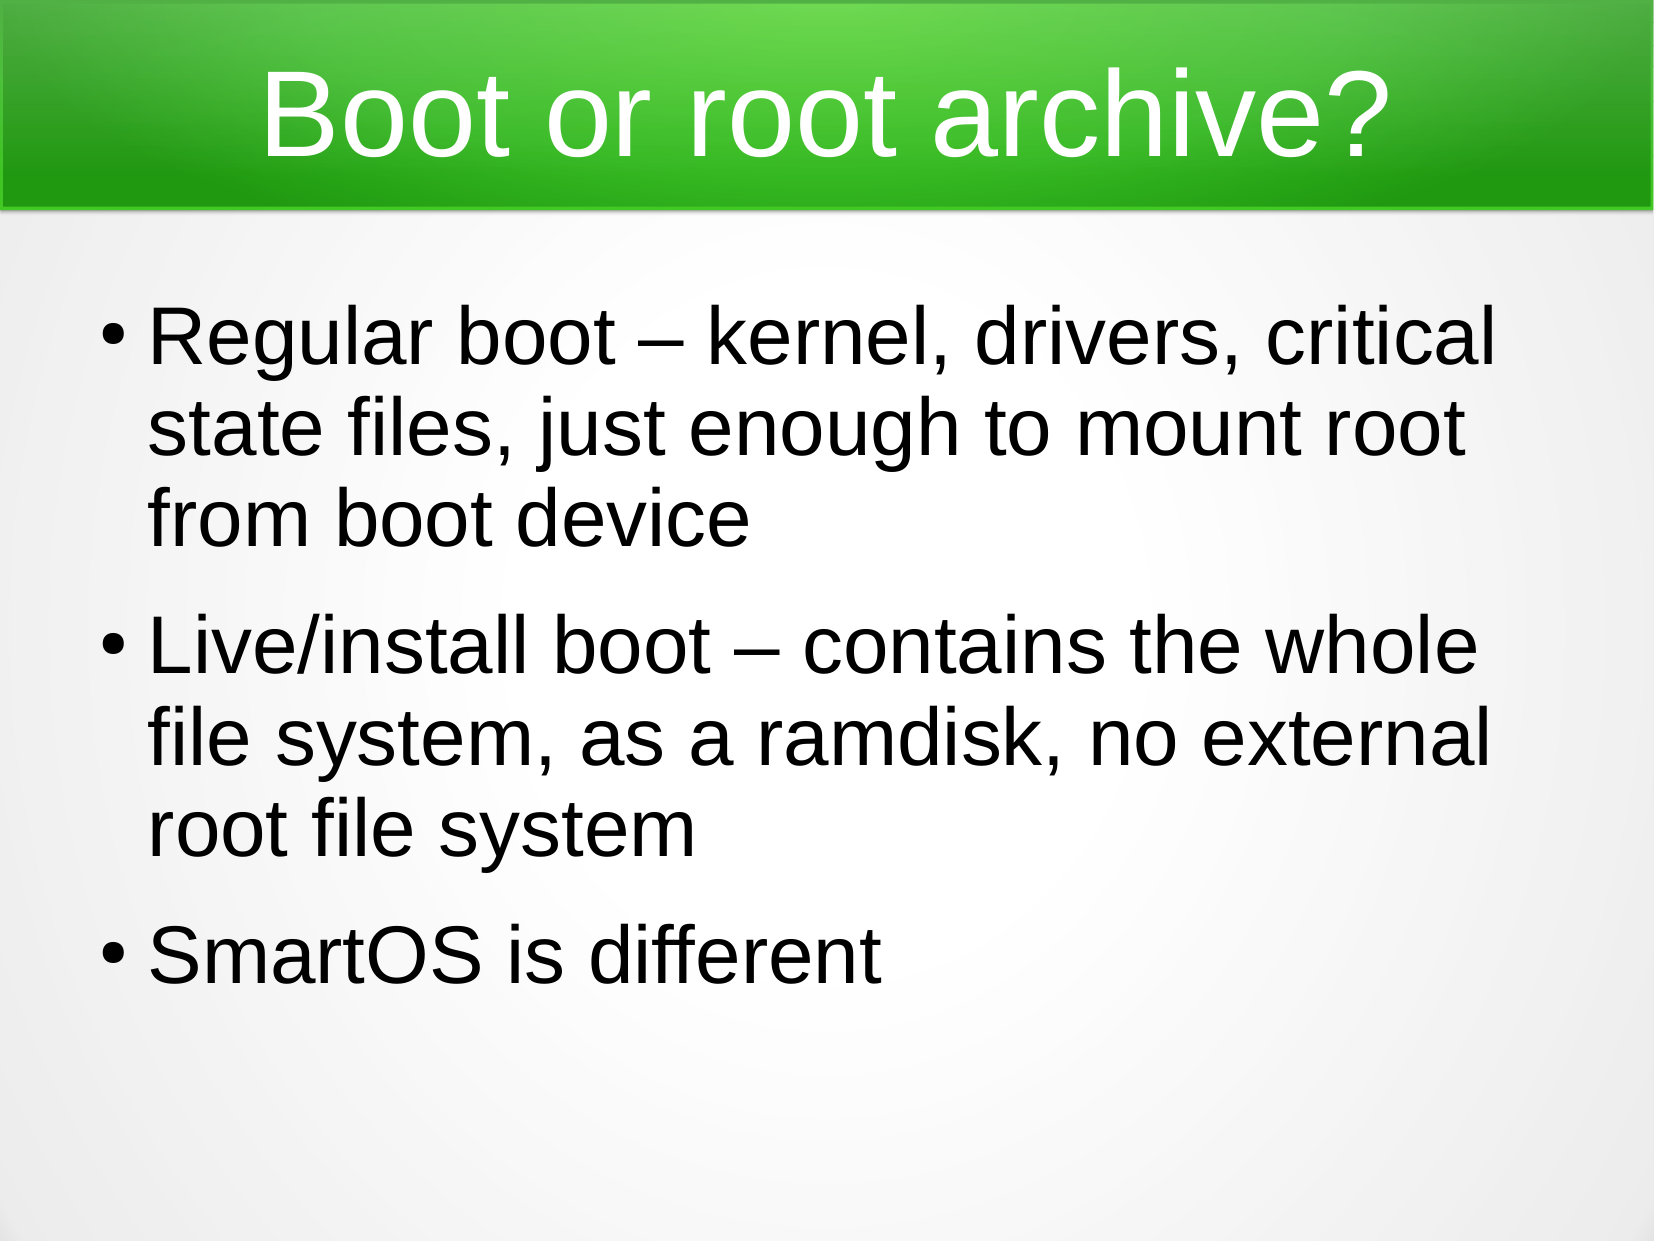

# Boot or root archive?
Regular boot – kernel, drivers, critical state files, just enough to mount root from boot device
Live/install boot – contains the whole file system, as a ramdisk, no external root file system
SmartOS is different